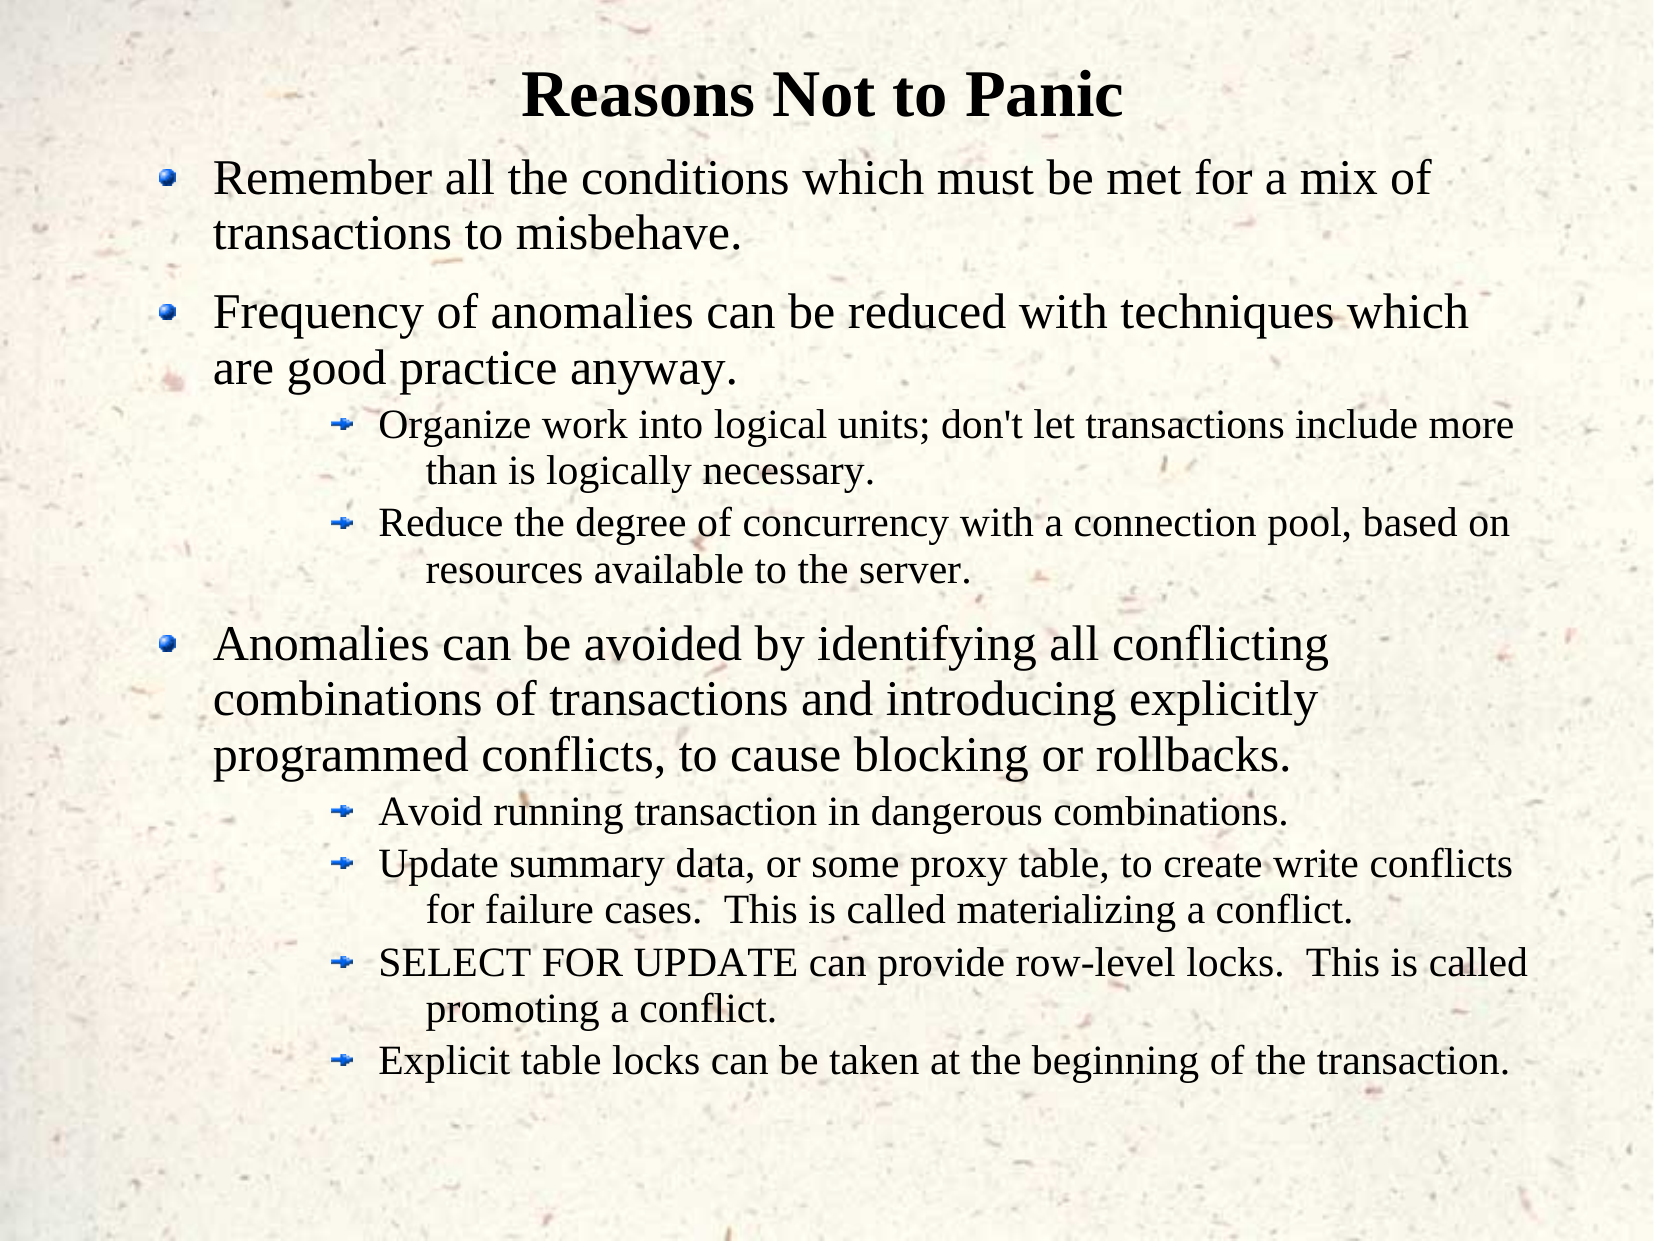

# Reasons Not to Panic
Remember all the conditions which must be met for a mix of transactions to misbehave.
Frequency of anomalies can be reduced with techniques which are good practice anyway.
Organize work into logical units; don't let transactions include more than is logically necessary.
Reduce the degree of concurrency with a connection pool, based on resources available to the server.
Anomalies can be avoided by identifying all conflicting combinations of transactions and introducing explicitly programmed conflicts, to cause blocking or rollbacks.
Avoid running transaction in dangerous combinations.
Update summary data, or some proxy table, to create write conflicts for failure cases. This is called materializing a conflict.
SELECT FOR UPDATE can provide row-level locks. This is called promoting a conflict.
Explicit table locks can be taken at the beginning of the transaction.